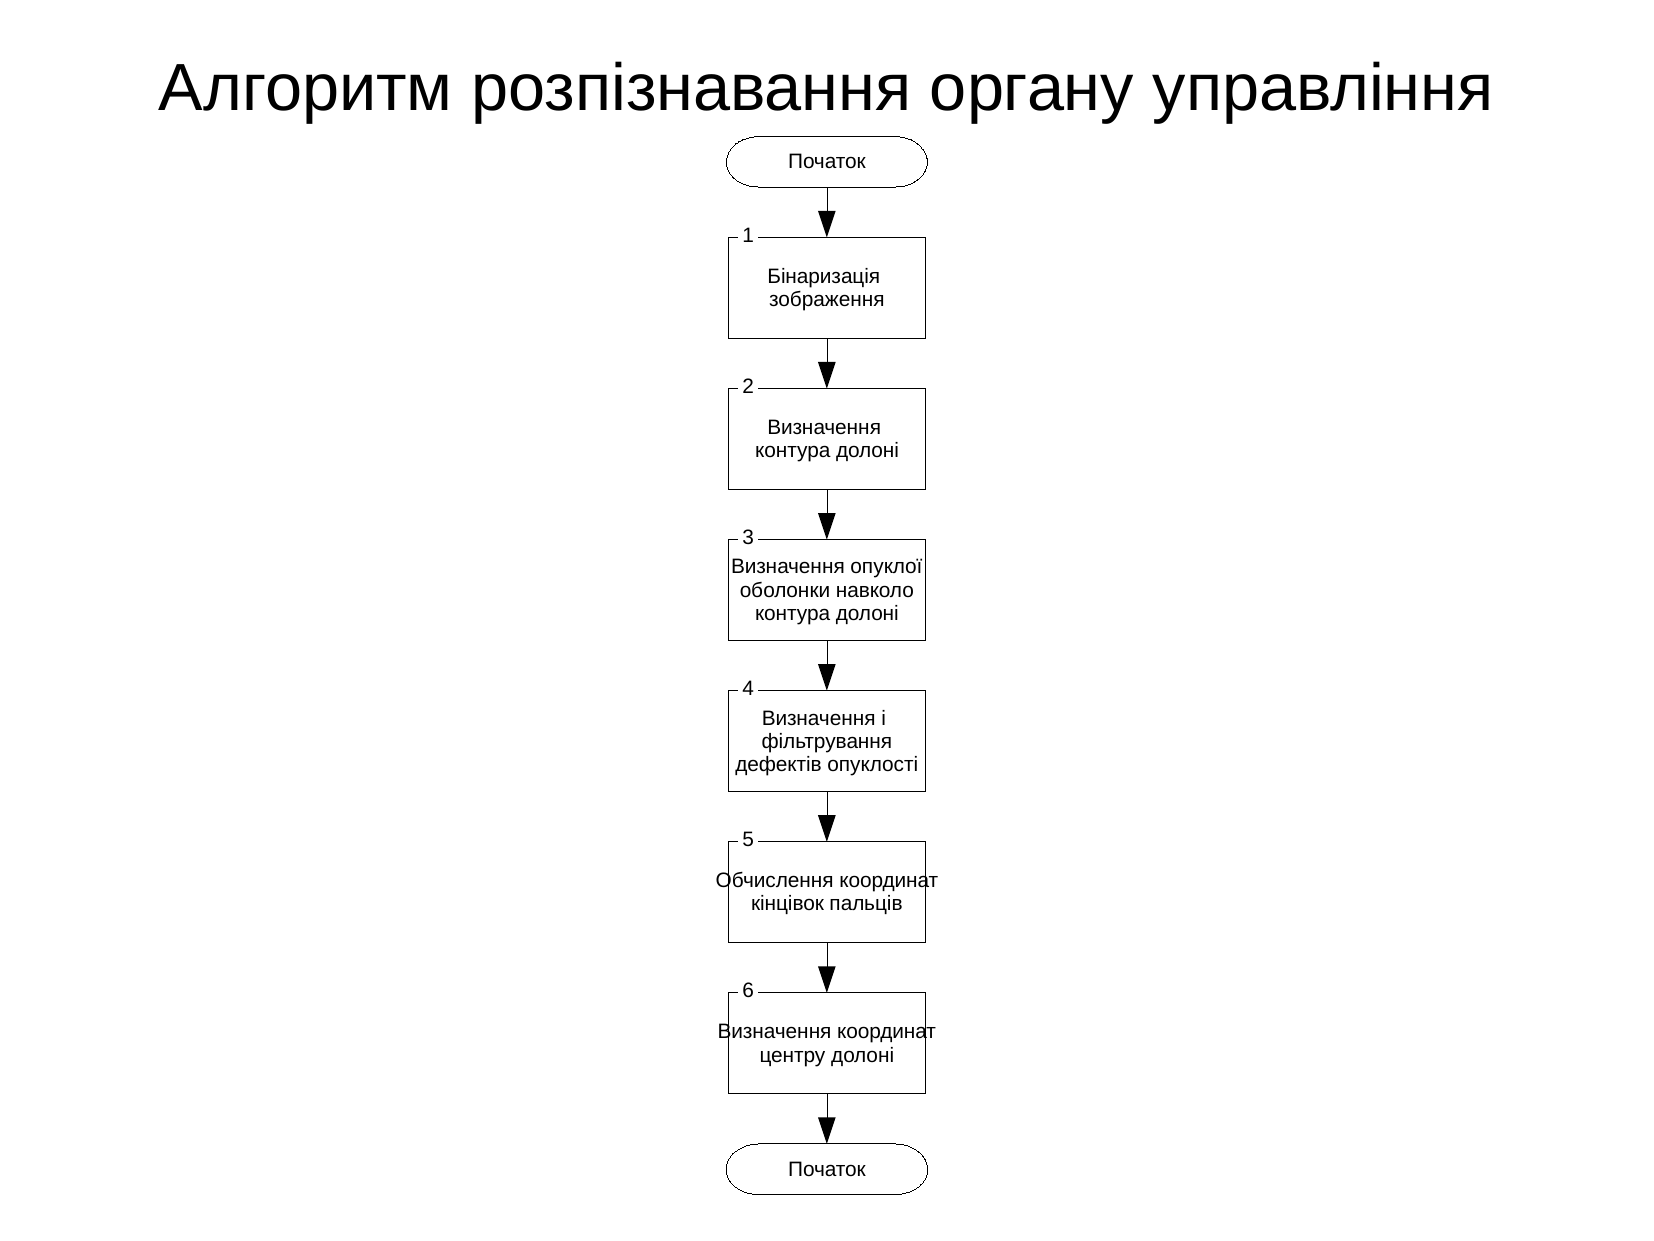

# Алгоритм розпізнавання органу управління
Початок
Бінаризація
зображення
Визначення
контура долоні
Визначення опуклої
оболонки навколо
контура долоні
Визначення і
фільтрування
дефектів опуклості
Обчислення координат
кінцівок пальців
Визначення координат
центру долоні
Початок
1
2
3
4
5
6